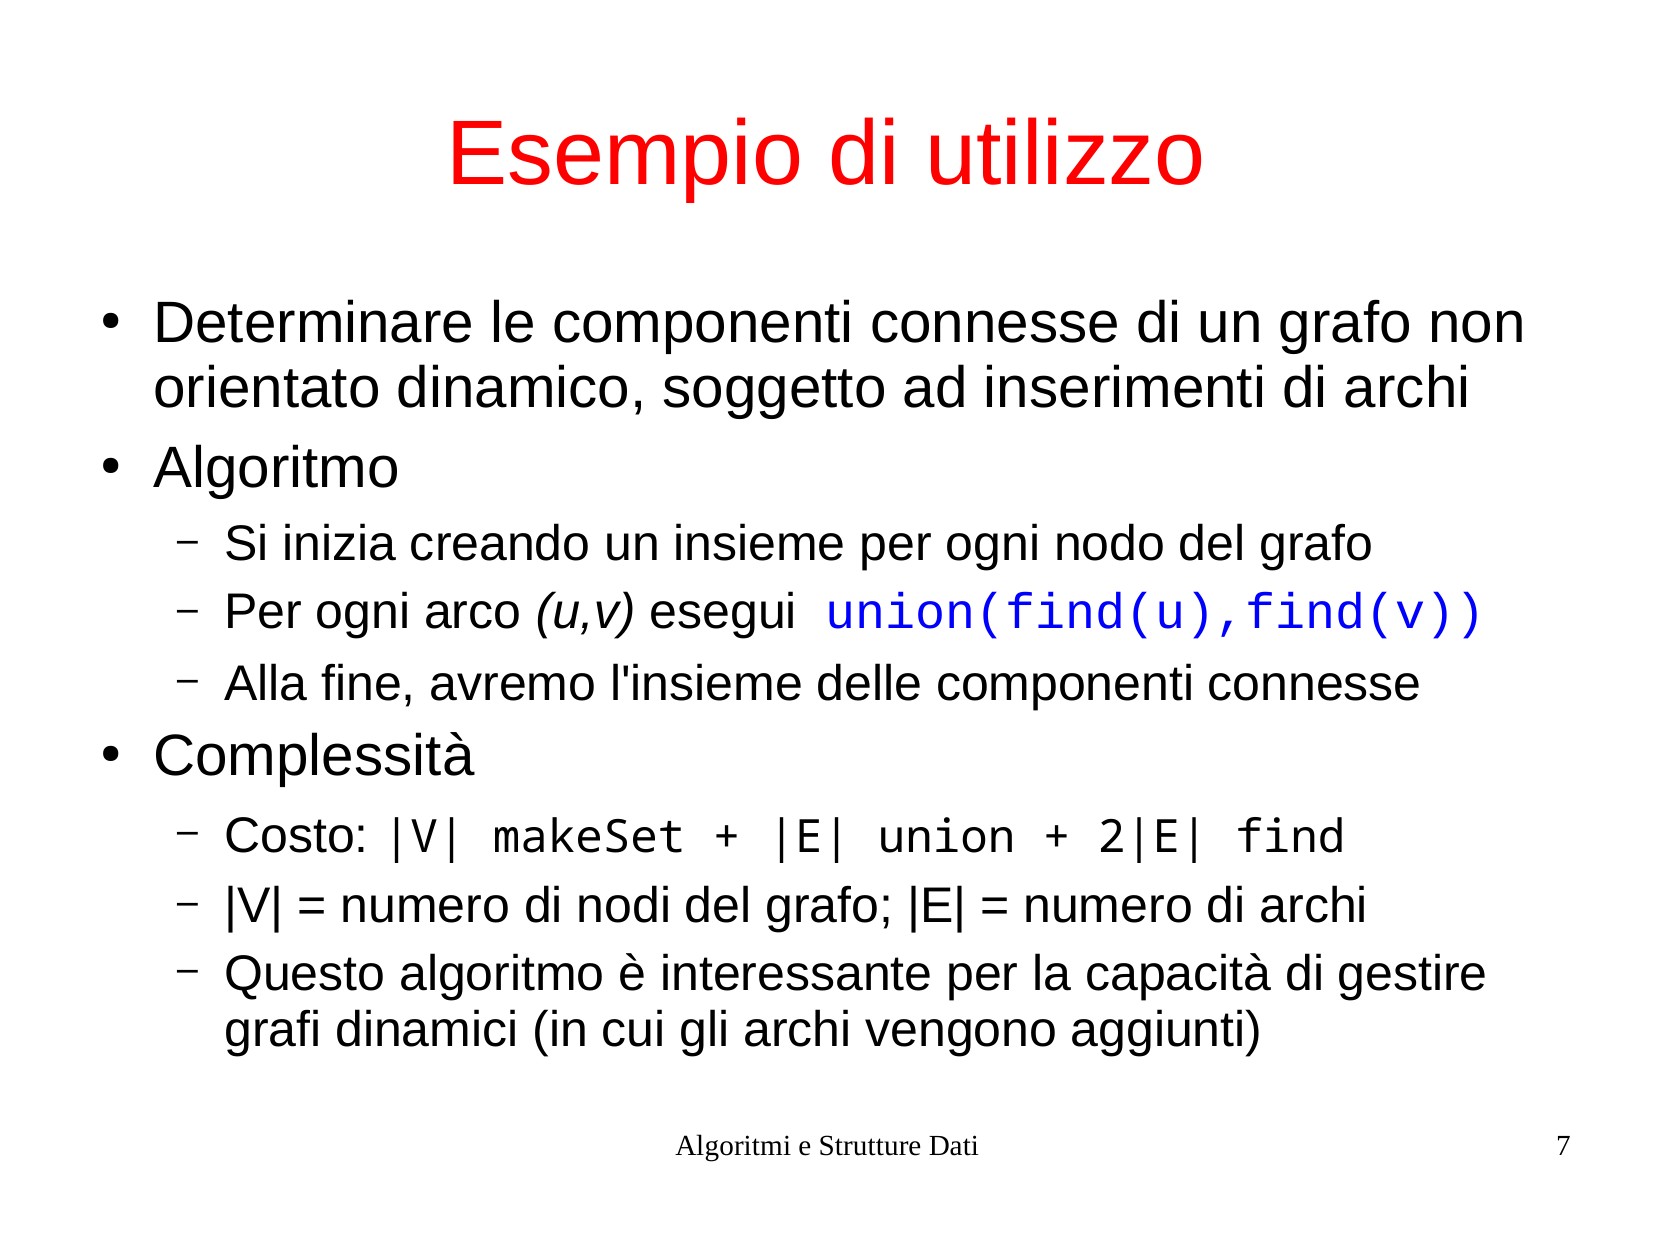

# Esempio di utilizzo
Determinare le componenti connesse di un grafo non orientato dinamico, soggetto ad inserimenti di archi
Algoritmo
Si inizia creando un insieme per ogni nodo del grafo
Per ogni arco (u,v) esegui union(find(u),find(v))
Alla fine, avremo l'insieme delle componenti connesse
Complessità
Costo: |V| makeSet + |E| union + 2|E| find
|V| = numero di nodi del grafo; |E| = numero di archi
Questo algoritmo è interessante per la capacità di gestire grafi dinamici (in cui gli archi vengono aggiunti)
Algoritmi e Strutture Dati
7